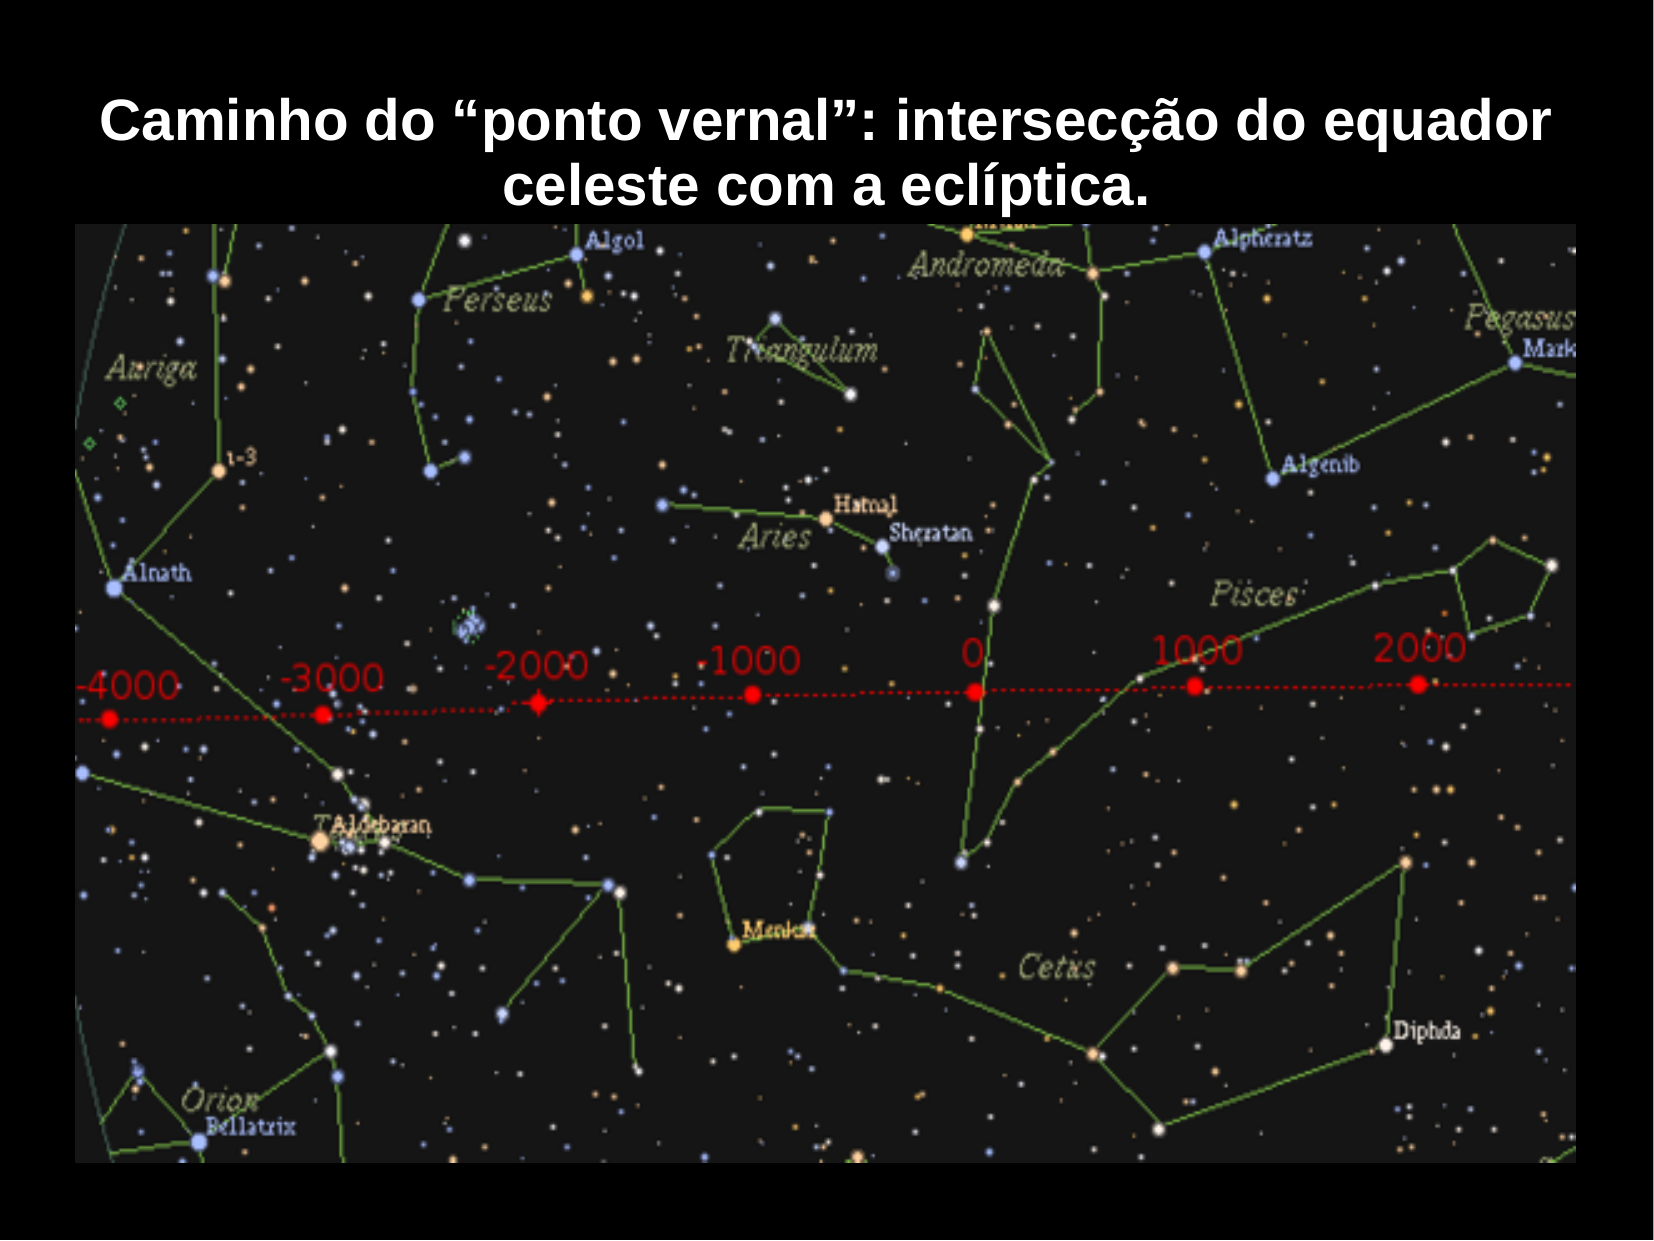

# Caminho do “ponto vernal”: intersecção do equador celeste com a eclíptica.